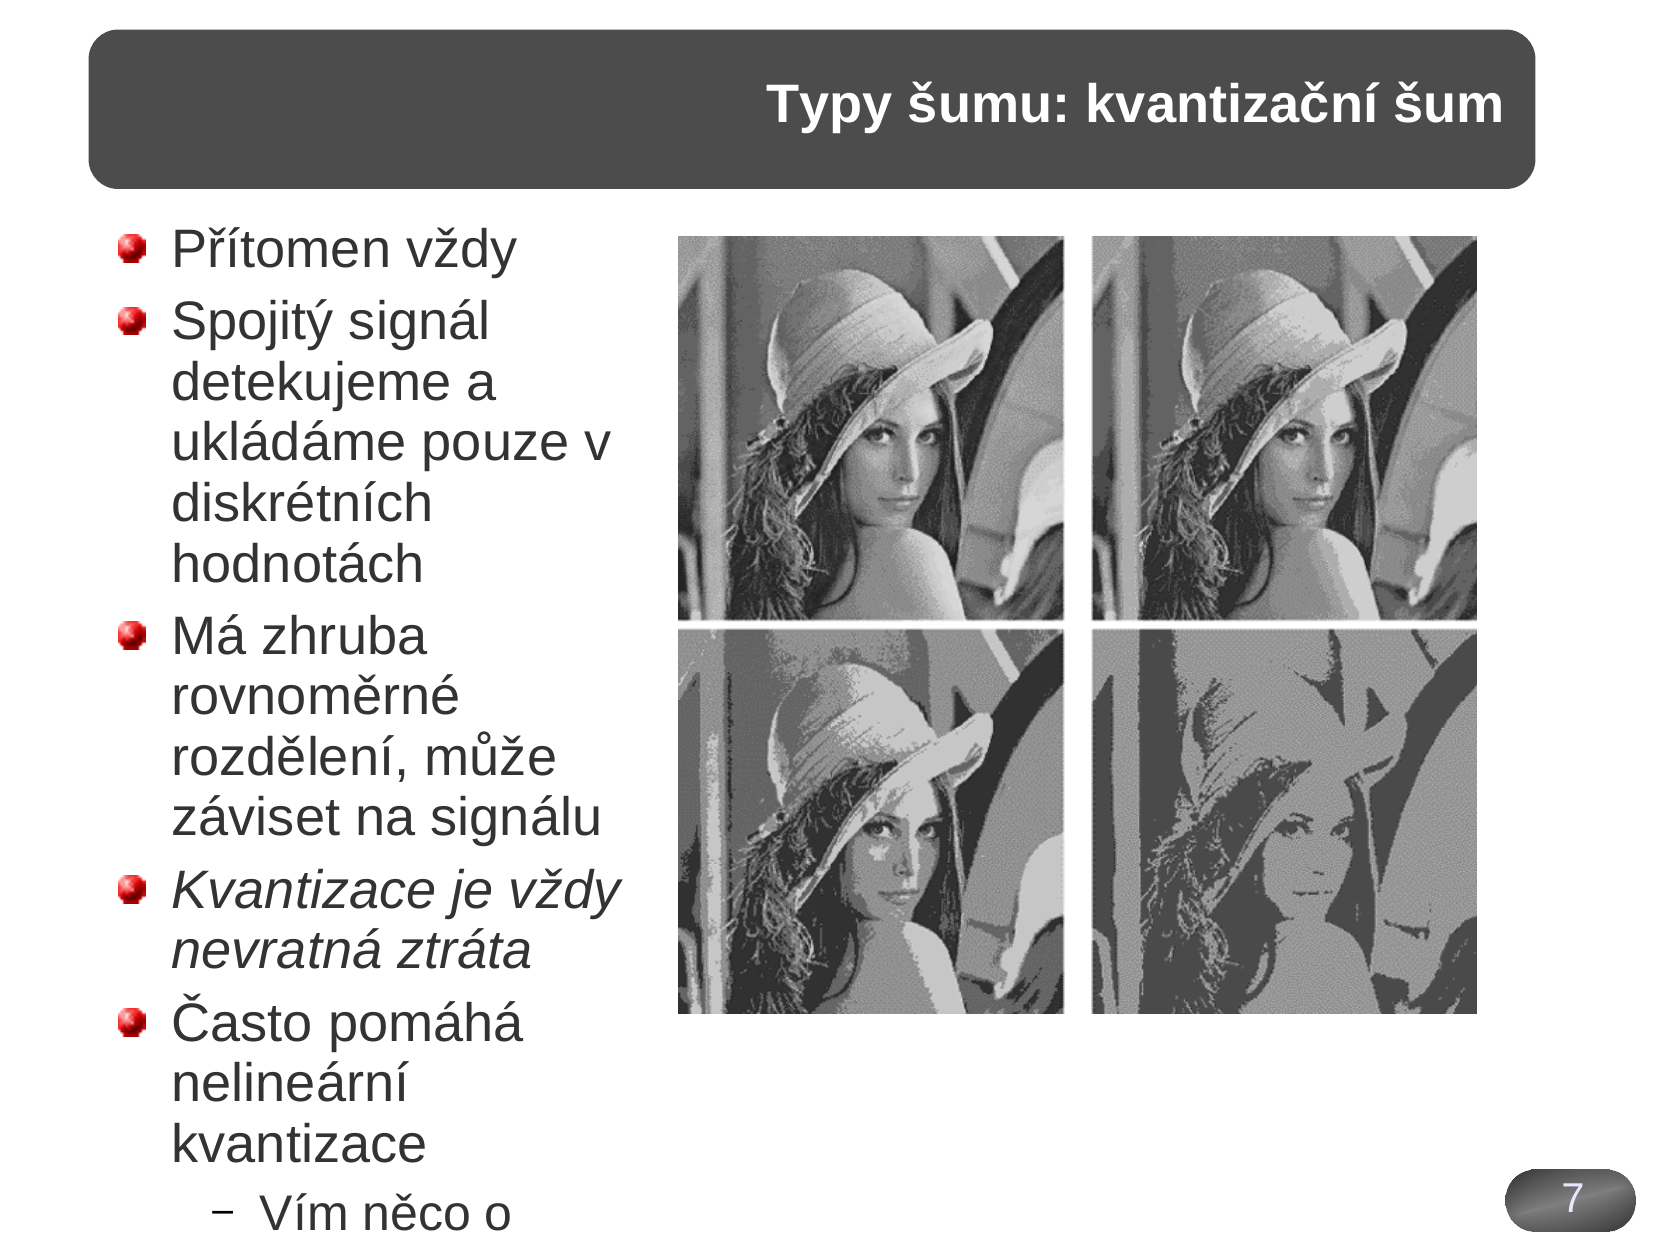

# Typy šumu: kvantizační šum
Přítomen vždy
Spojitý signál detekujeme a ukládáme pouze v diskrétních hodnotách
Má zhruba rovnoměrné rozdělení, může záviset na signálu
Kvantizace je vždy nevratná ztráta
Často pomáhá nelineární kvantizace
Vím něco o signálu